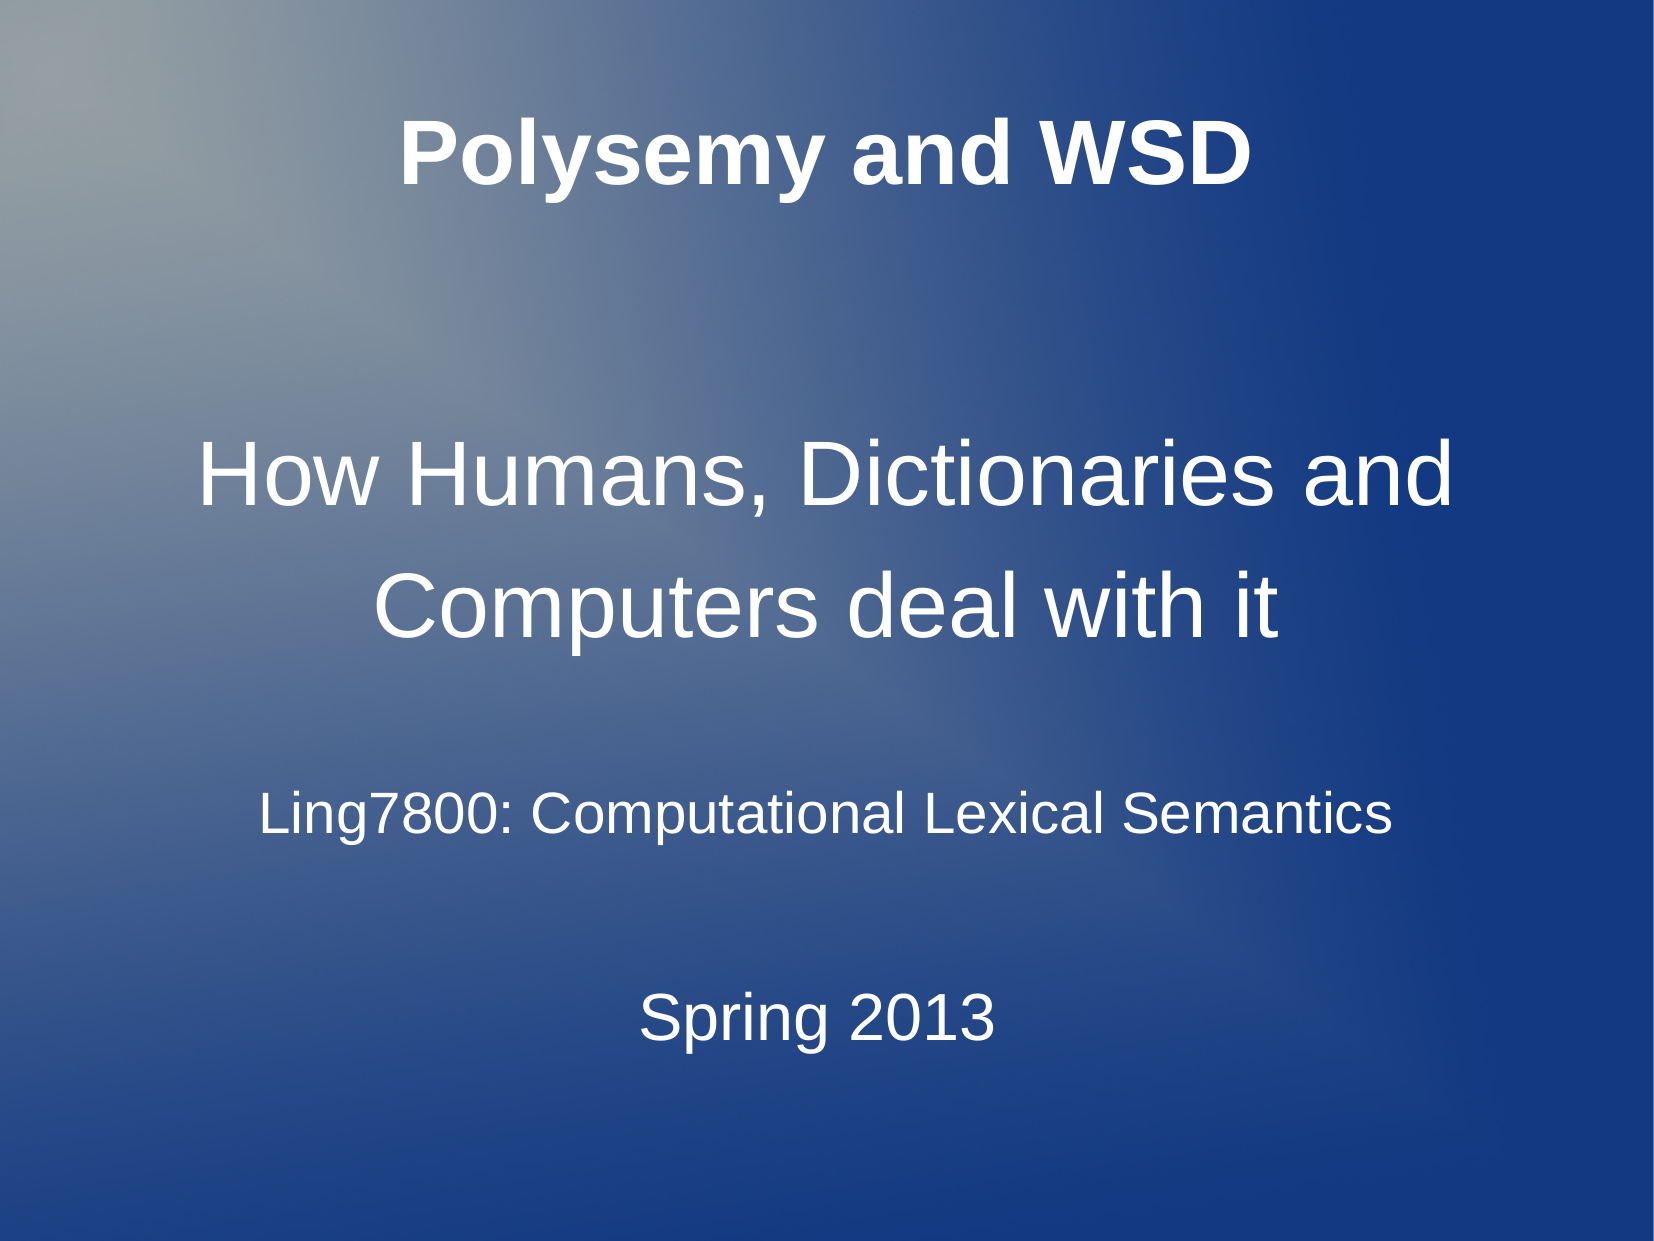

# Polysemy and WSD
How Humans, Dictionaries and
Computers deal with it
Ling7800: Computational Lexical Semantics
Spring 2013